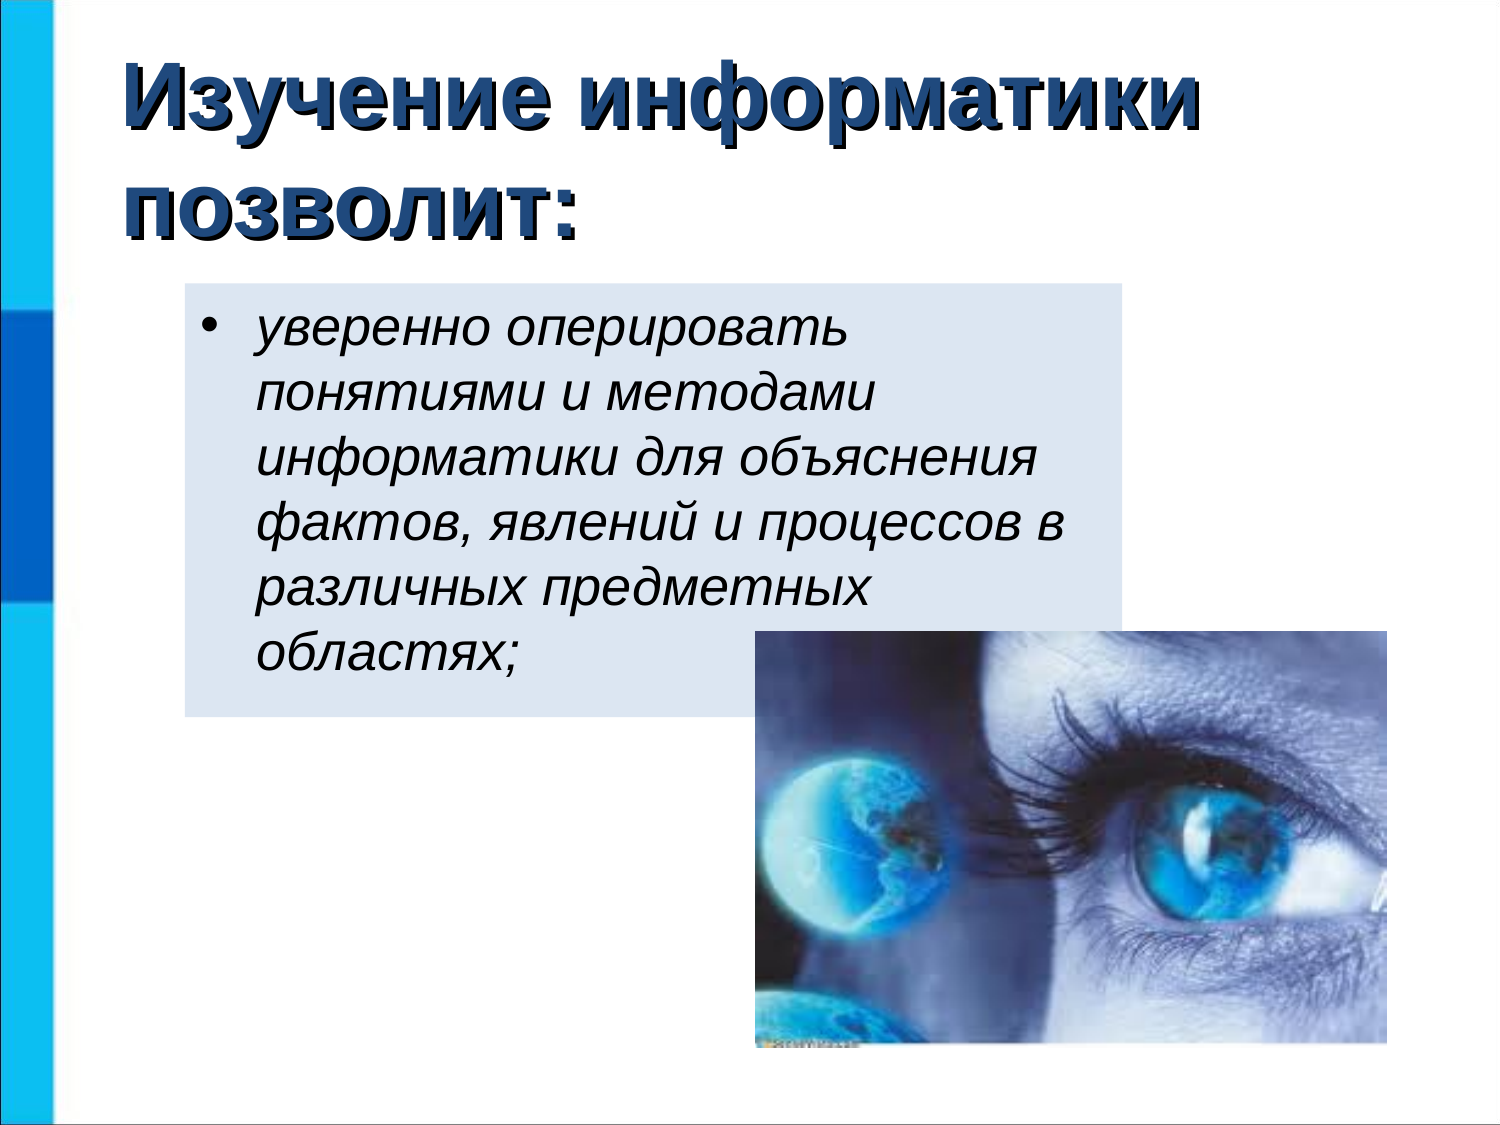

Изучение информатики позволит:
# уверенно оперировать понятиями и методами информатики для объяснения фактов, явлений и процессов в различных предметных областях;